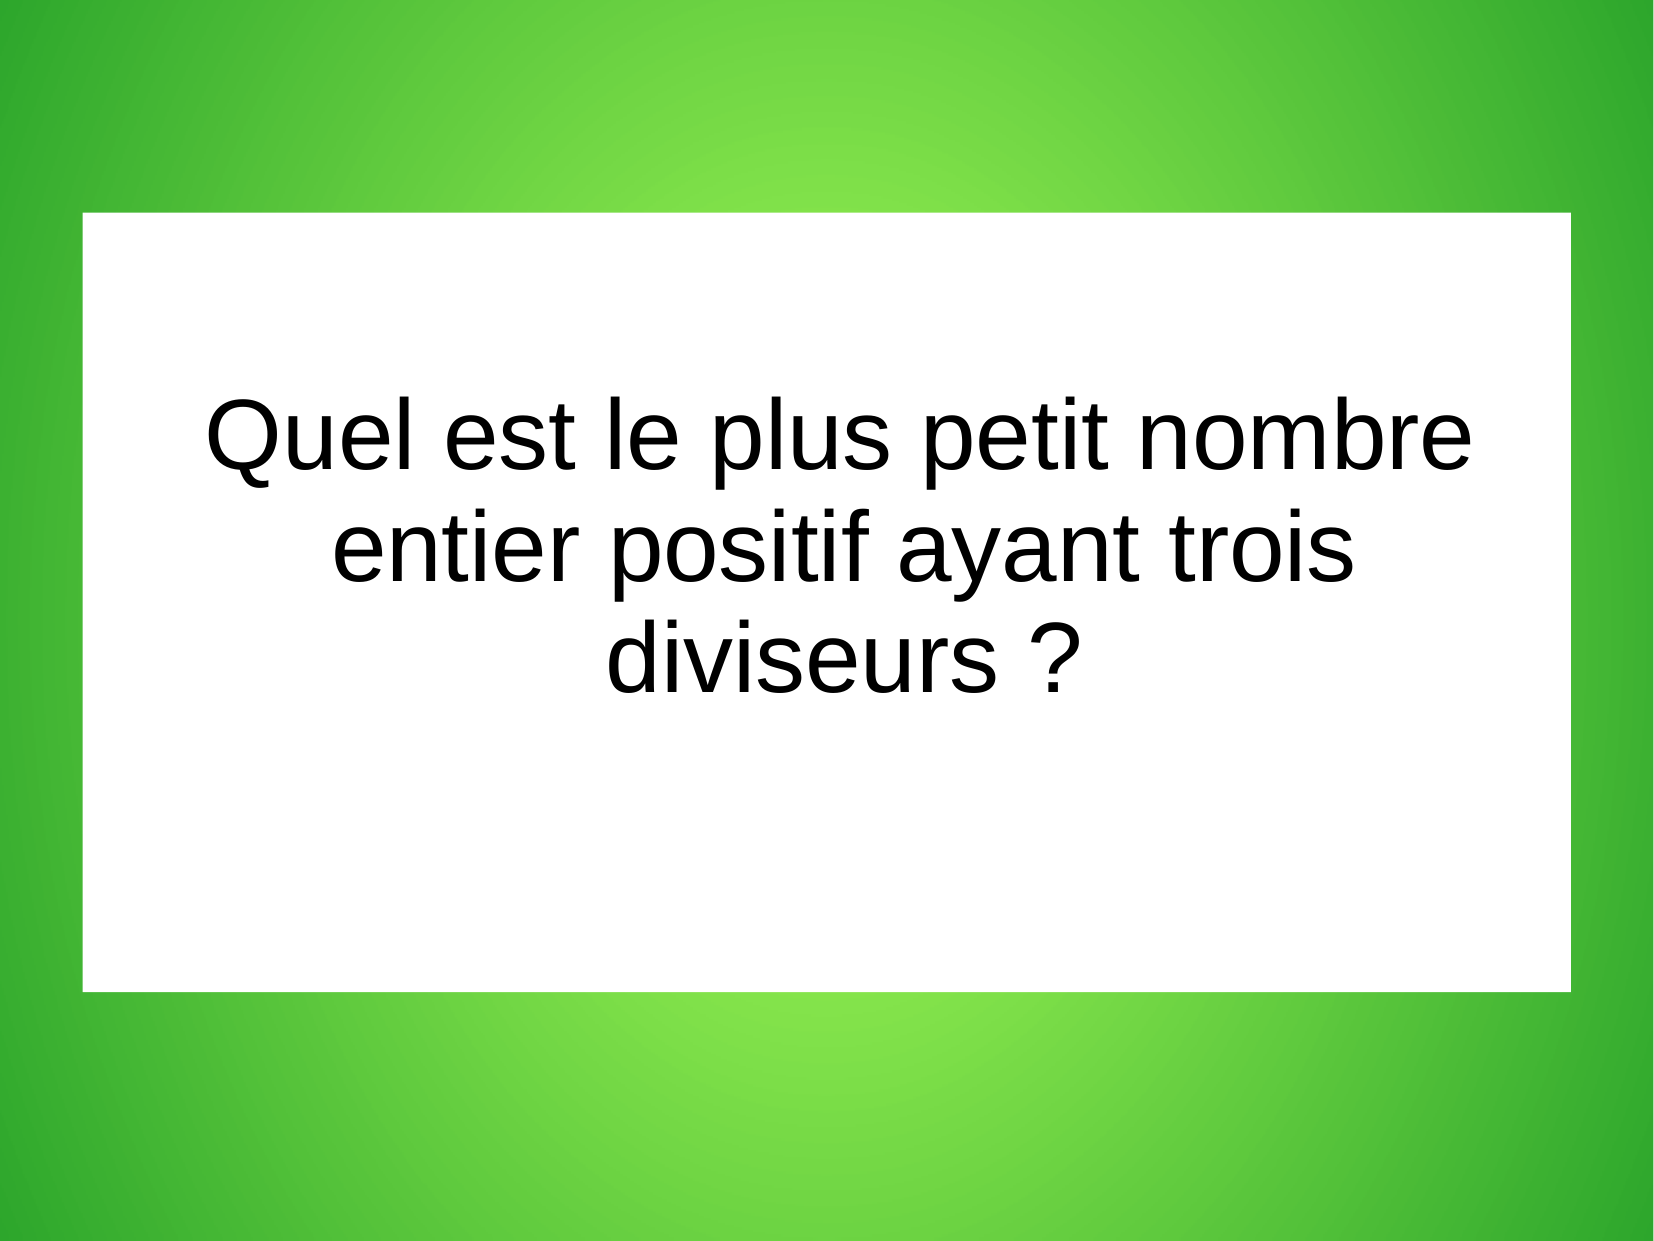

# Quel est le plus petit nombre entier positif ayant trois diviseurs ?